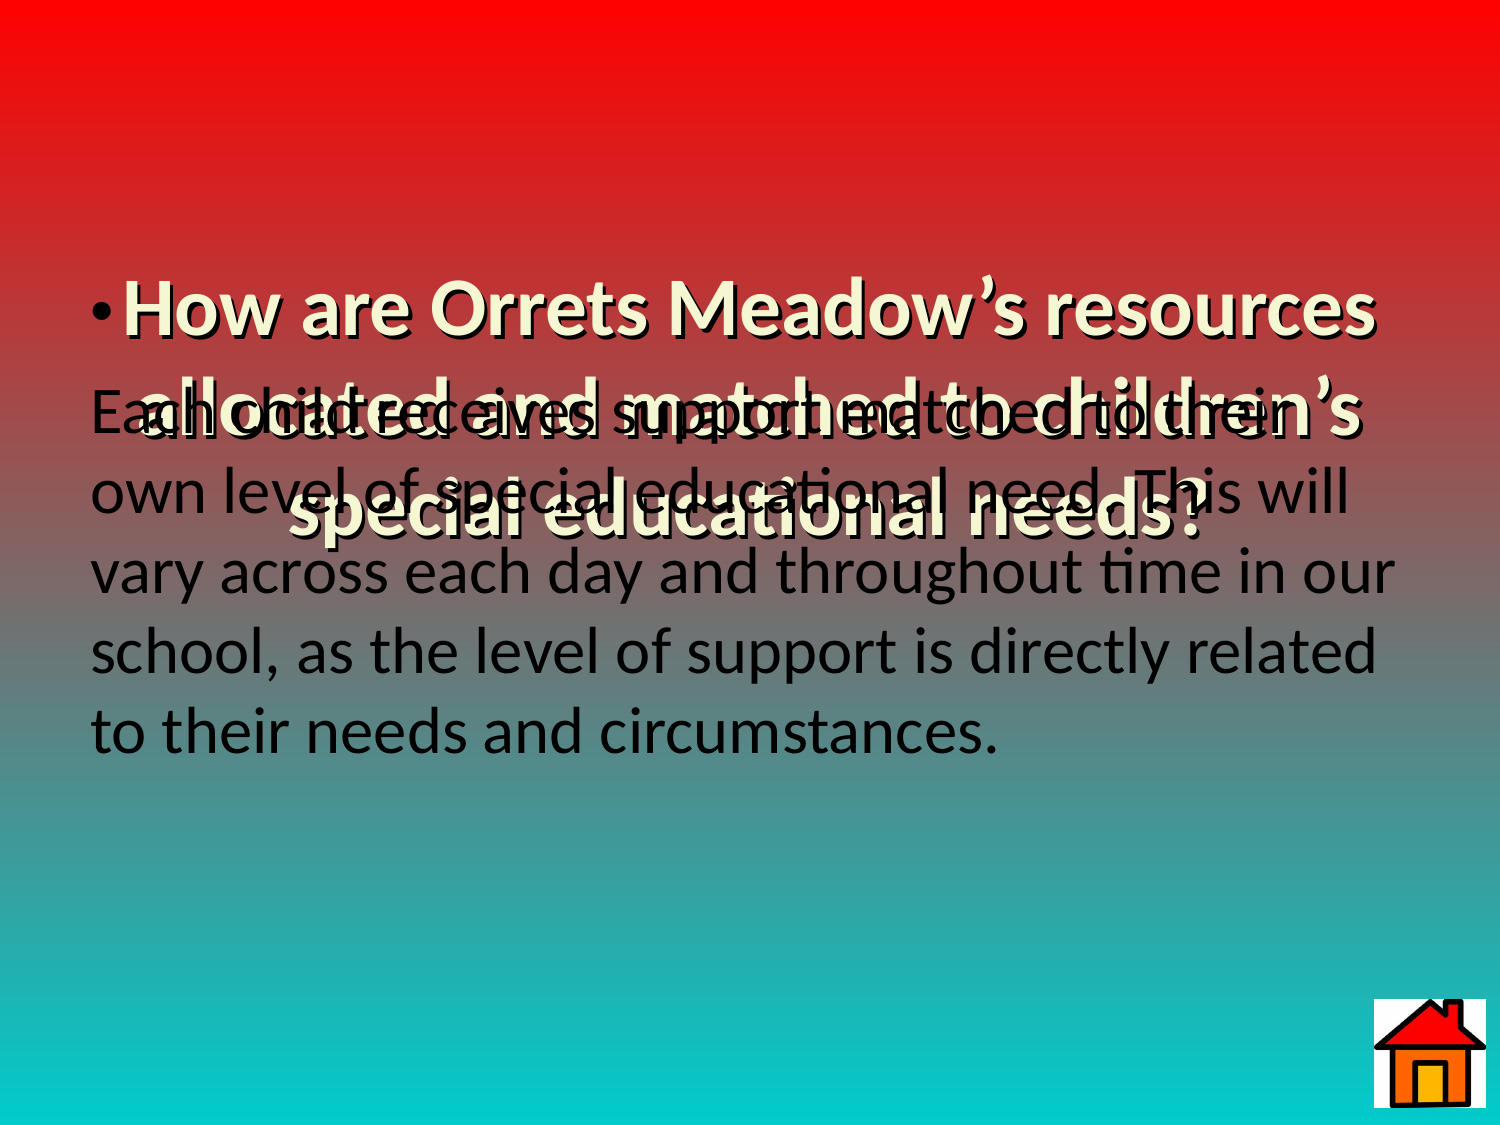

# How are Orrets Meadow’s resources allocated and matched to children’s special educational needs?
Each child receives support matched to their own level of special educational need. This will vary across each day and throughout time in our school, as the level of support is directly related to their needs and circumstances.